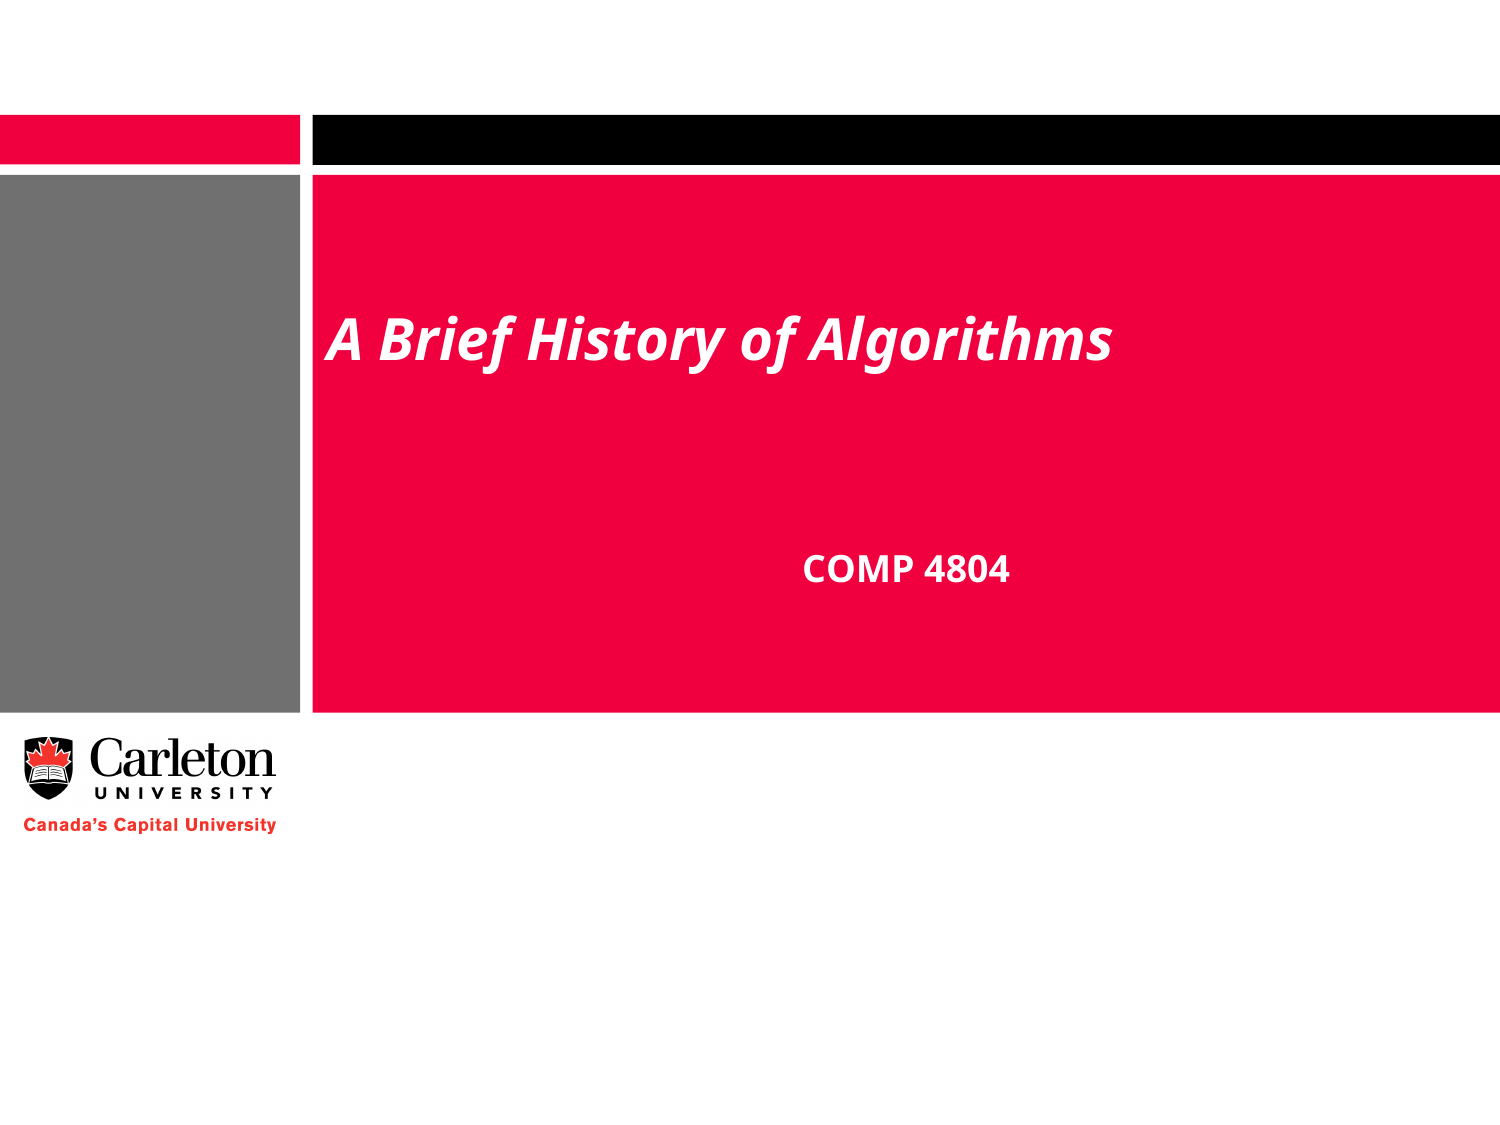

# A Brief History of Algorithms
COMP 4804